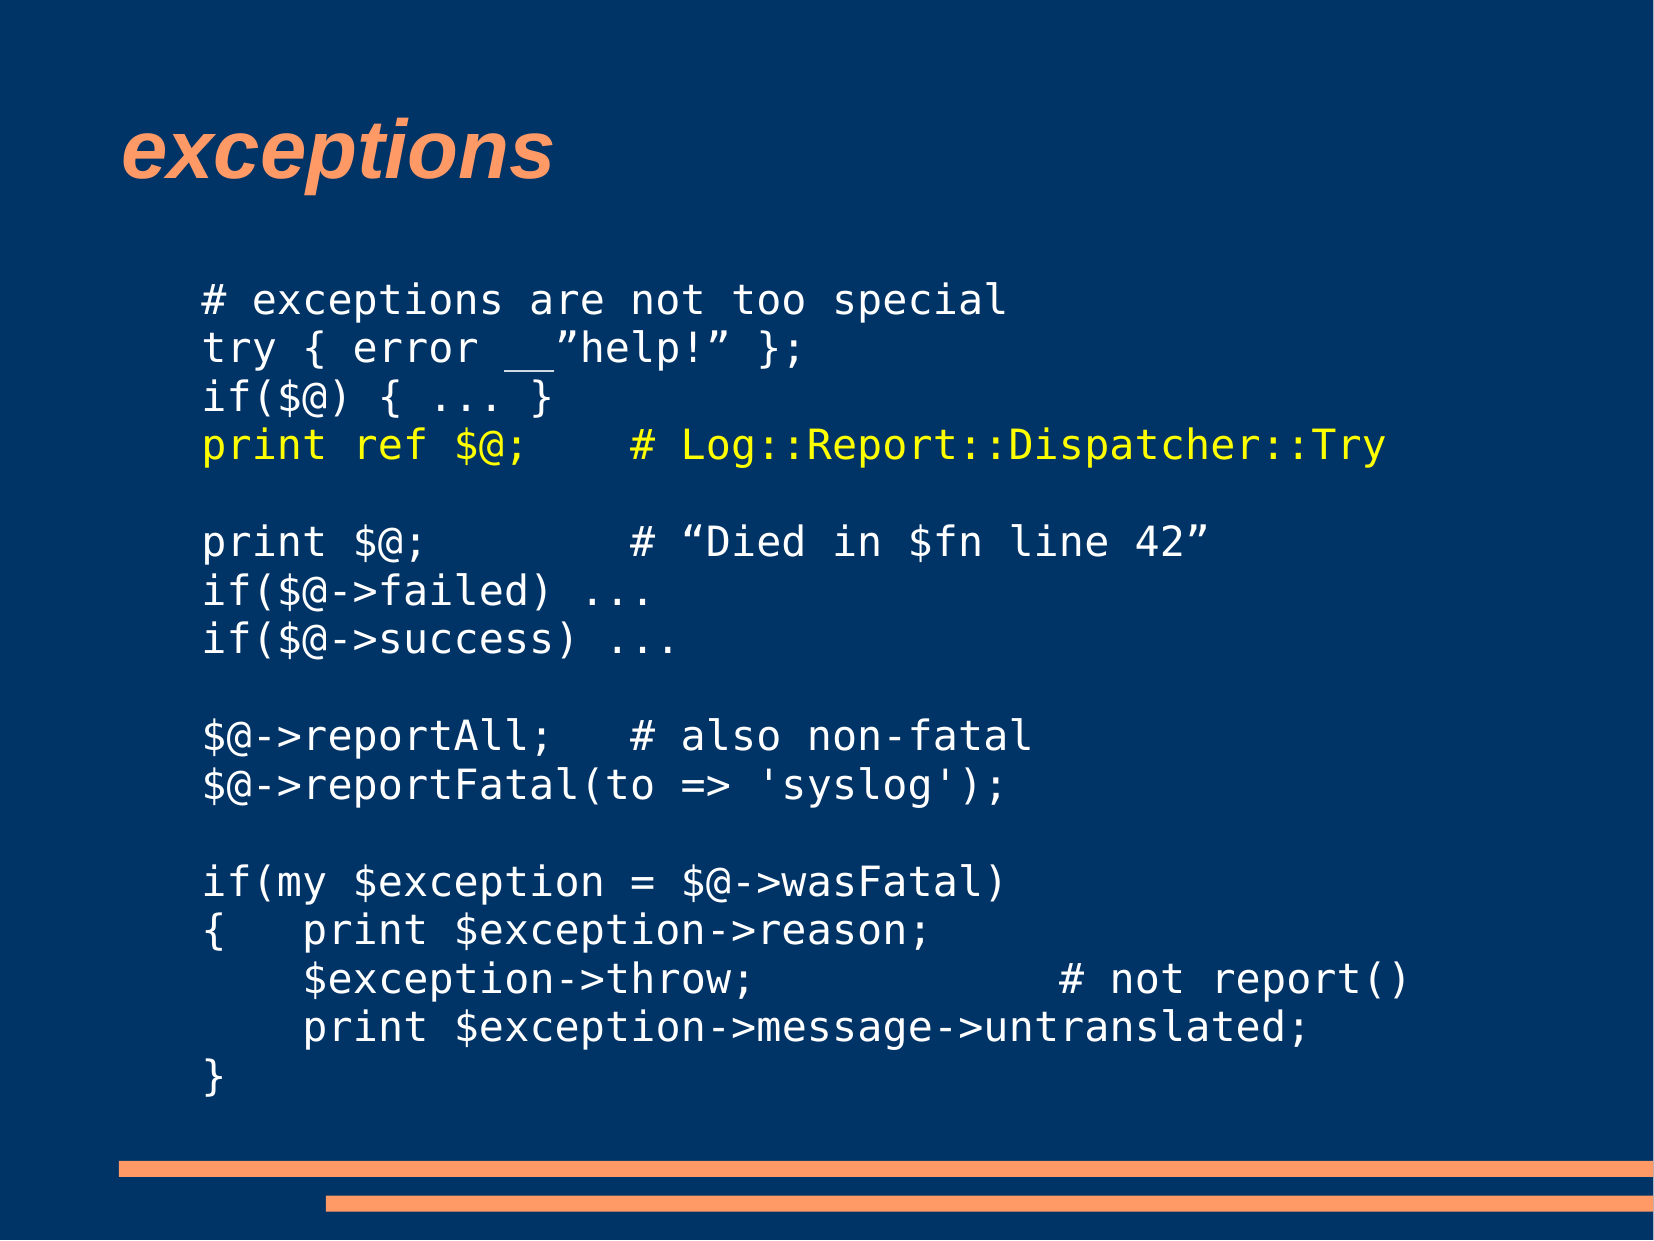

# exceptions
# exceptions are not too special
try { error __”help!” };
if($@) { ... }
print ref $@; # Log::Report::Dispatcher::Try
print $@; # “Died in $fn line 42”
if($@->failed) ...
if($@->success) ...
$@->reportAll; # also non-fatal
$@->reportFatal(to => 'syslog');
if(my $exception = $@->wasFatal)
{ print $exception->reason;
 $exception->throw; # not report()
 print $exception->message->untranslated;
}